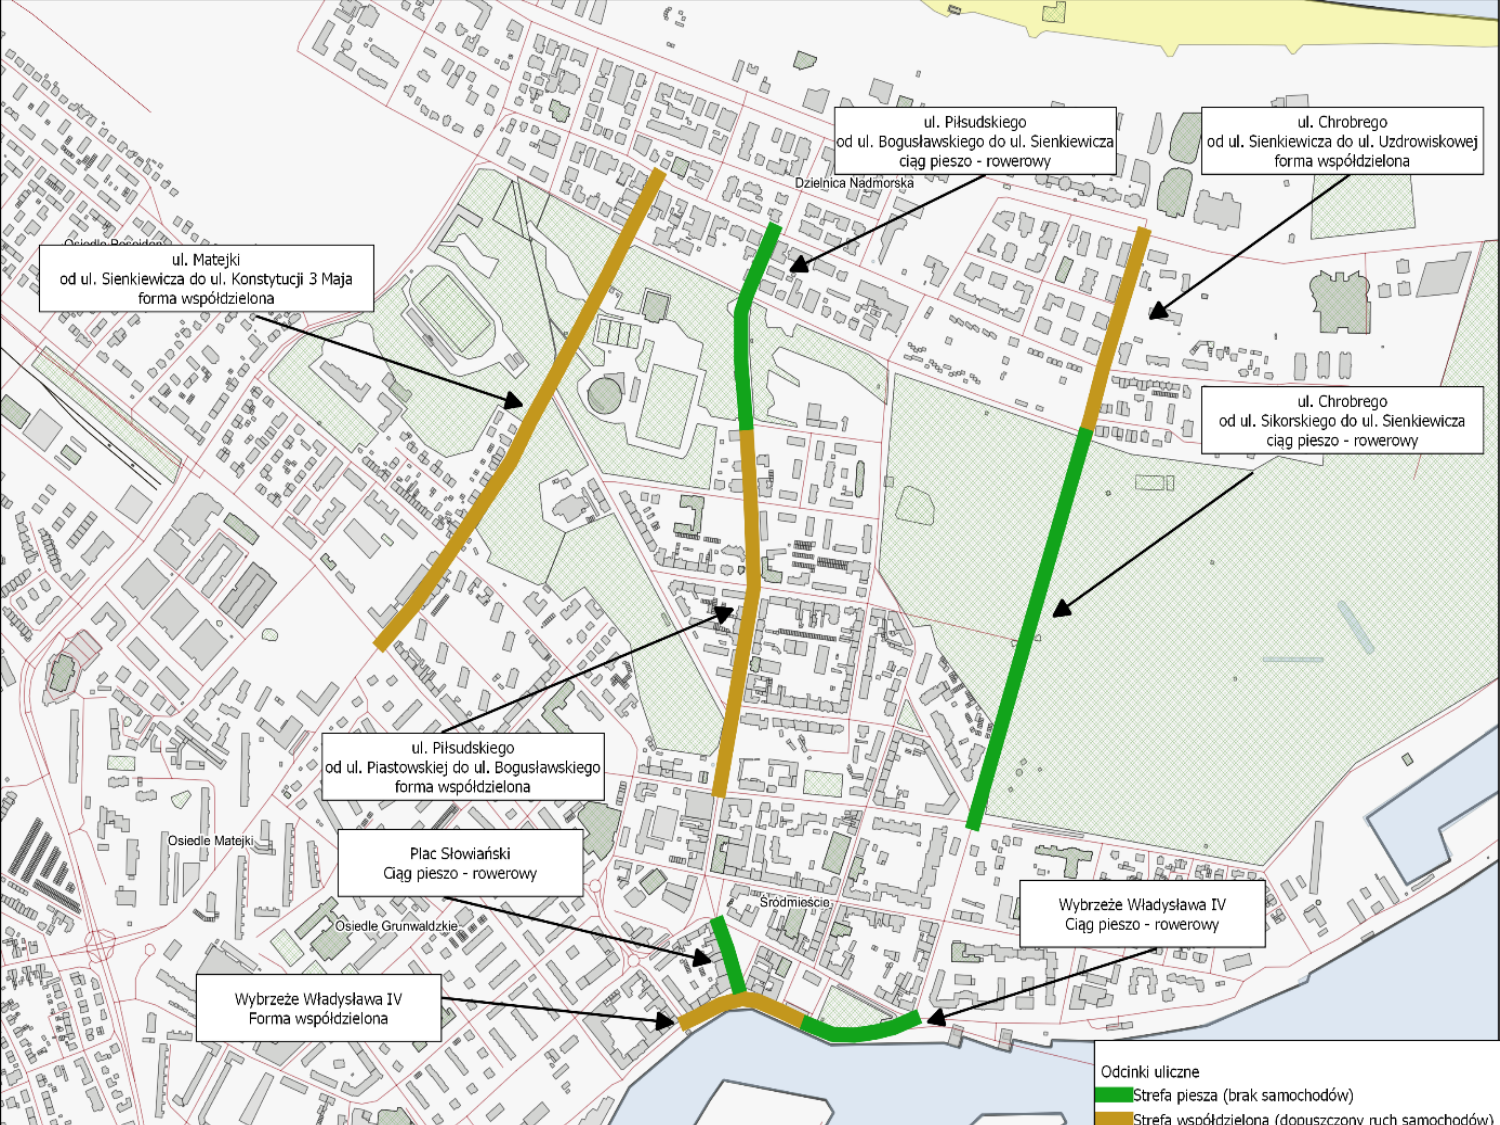

Ruch pieszy
Główne cele:
Zdefiniowanie głównych ciągów pieszych w mieście
Określenie podstawowych standardów dla infrastruktury pieszej
Droga do szkoły
 Działania promocyjne
Rekomenduje się następujące działania (scenariusz II i III):
Przebudowę Wybrzeża Władysława IV (wariantowo)
Przebudowę Placu Słowiańskiego na ciąg pieszo-rowerowy w jezdni zachodniej oraz zaślepiony od południa odcinek jezdni z miejscami parkingowymi po stronie wschodniej. Istniejący przekrój pozwala zaślepić ulicę przy skrzyżowaniu z Wybrzeżem Władysława IV i zostawić miejsca parkingowe.
Zmianę odcinka ul. Piłsudskiego od ul. Bogusławskiego do ul. Słowackiego, na ciąg pieszo-rowerowy
Przebudowę ul. Piłsudskiego od ul. Piastowskiej do ul. Bogusławskiego z docelową geometrią w formie współdzielonej
Zmianę odcinka ul. Chrobrego od ul. Sikorskiego do ul. Sienkiewicza, na ciąg pieszo rowerowy przy założeniu remontu (modernizacji) ul. Krzywoustego
Przebudowę ul. Chrobrego od ul. Sienkiewicza do ul. Uzdrowiskowej z docelową geometrią w formie współdzielonej
Przebudowę ul. Matejki od ul. Sienkiewicza do ul. Konstytucji 3 Maja z docelową geometrią w formie współdzielonej